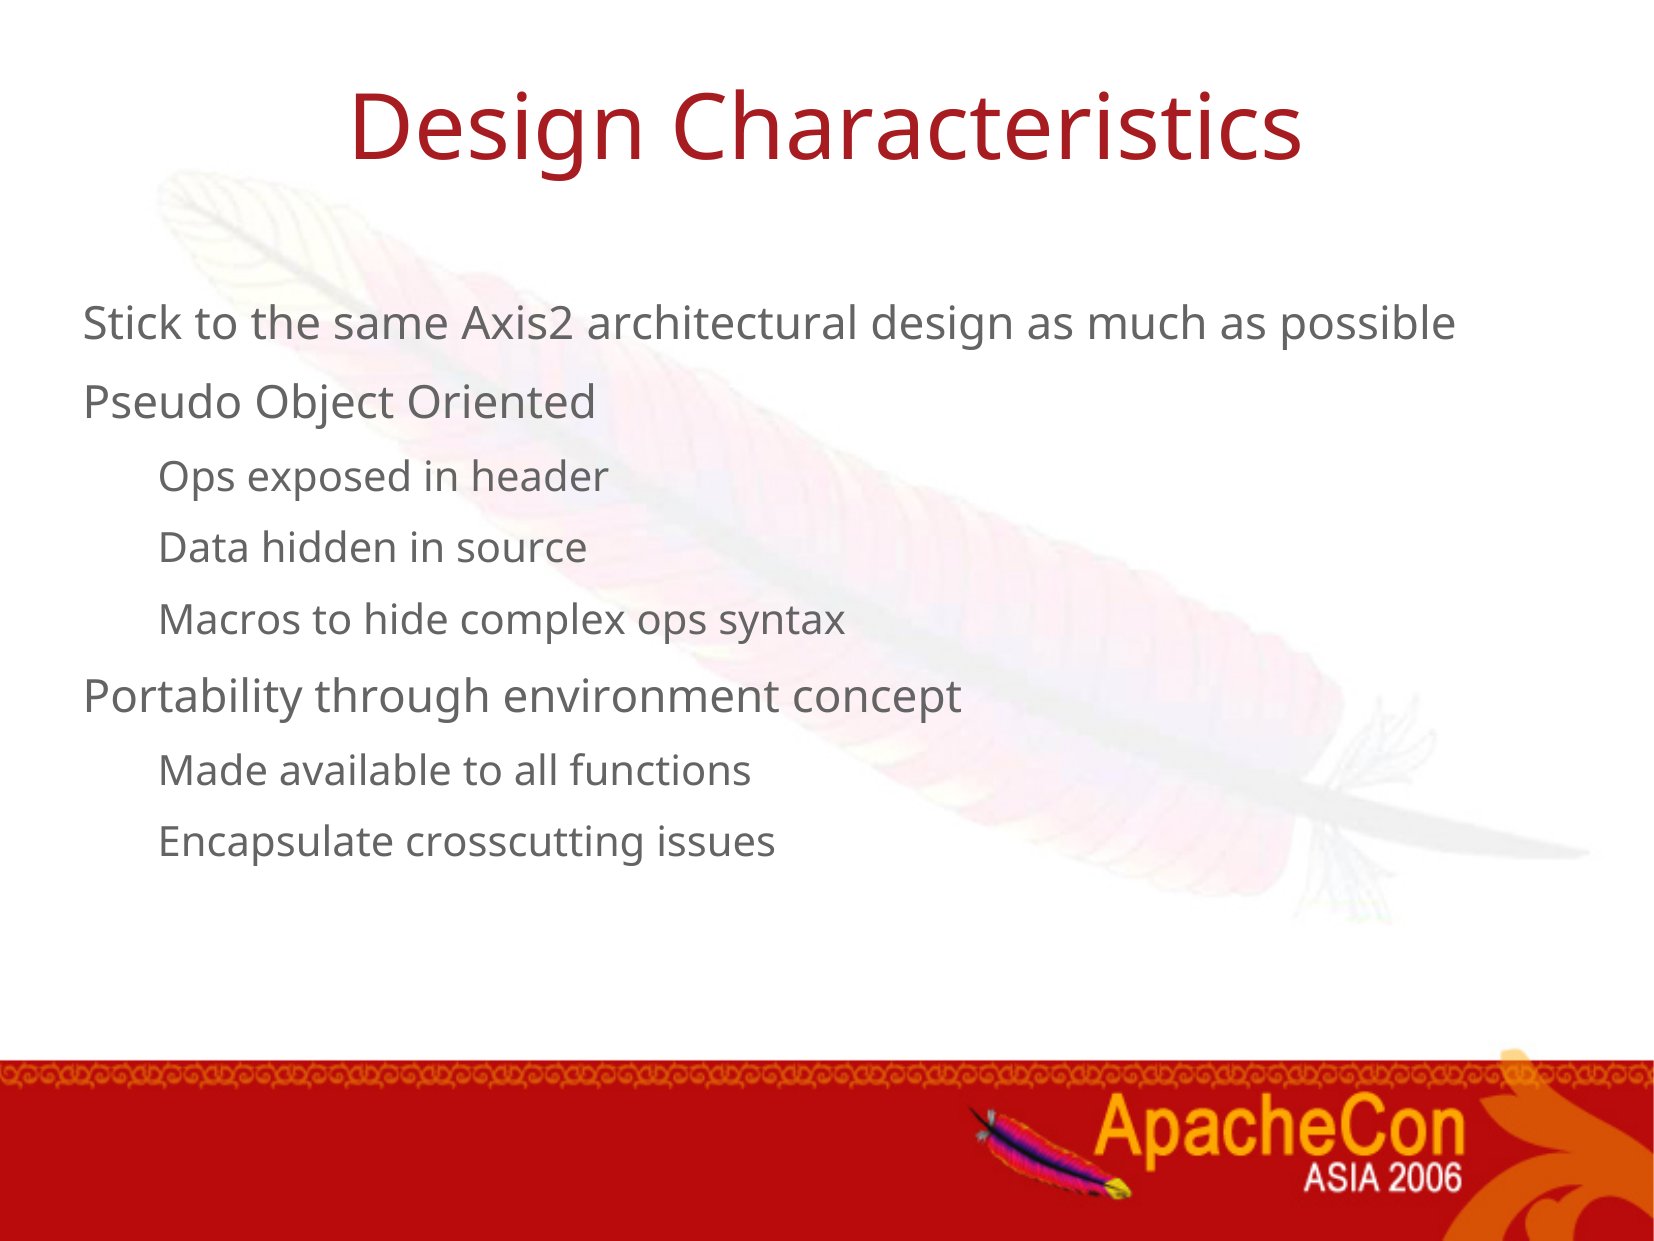

# Design Characteristics
Stick to the same Axis2 architectural design as much as possible
Pseudo Object Oriented
Ops exposed in header
Data hidden in source
Macros to hide complex ops syntax
Portability through environment concept
Made available to all functions
Encapsulate crosscutting issues